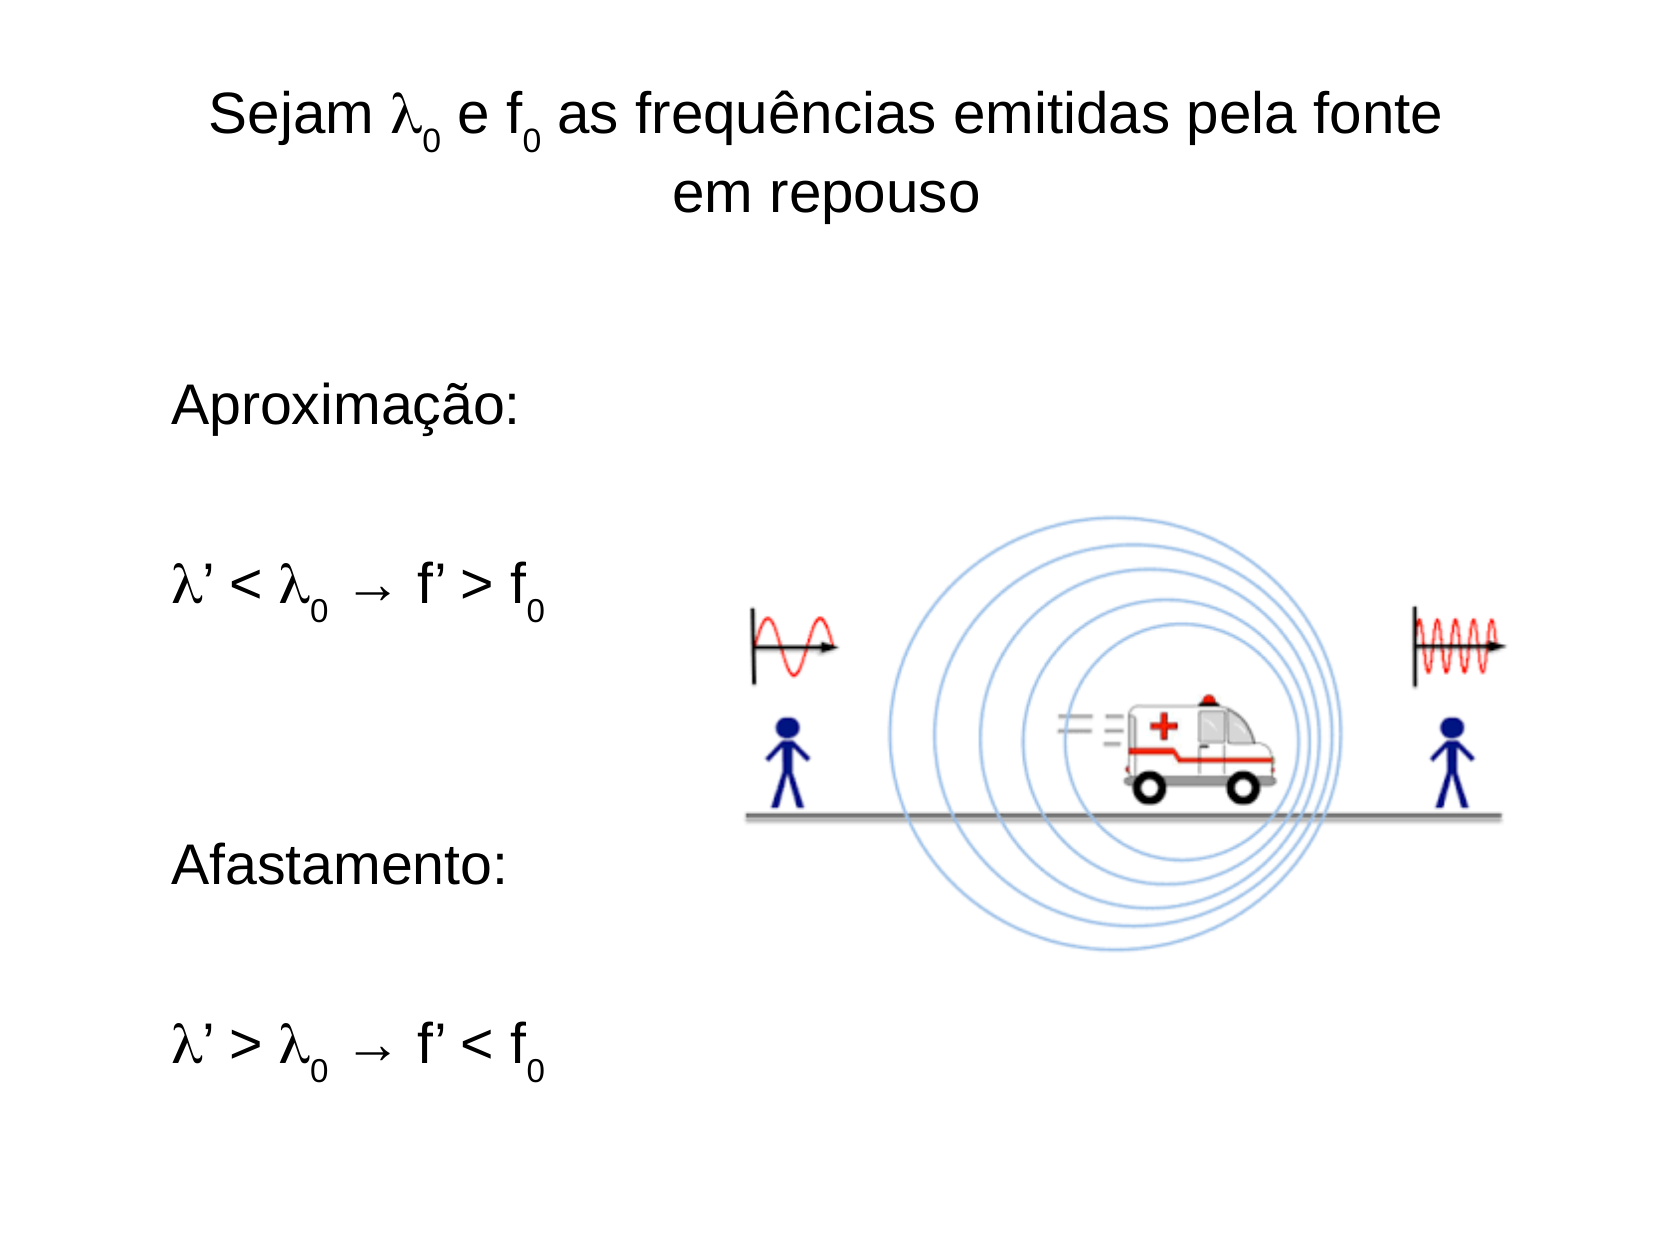

# Sejam l0 e f0 as frequências emitidas pela fonte em repouso
Aproximação:
l’ < l0 → f’ > f0
Afastamento:
l’ > l0 → f’ < f0